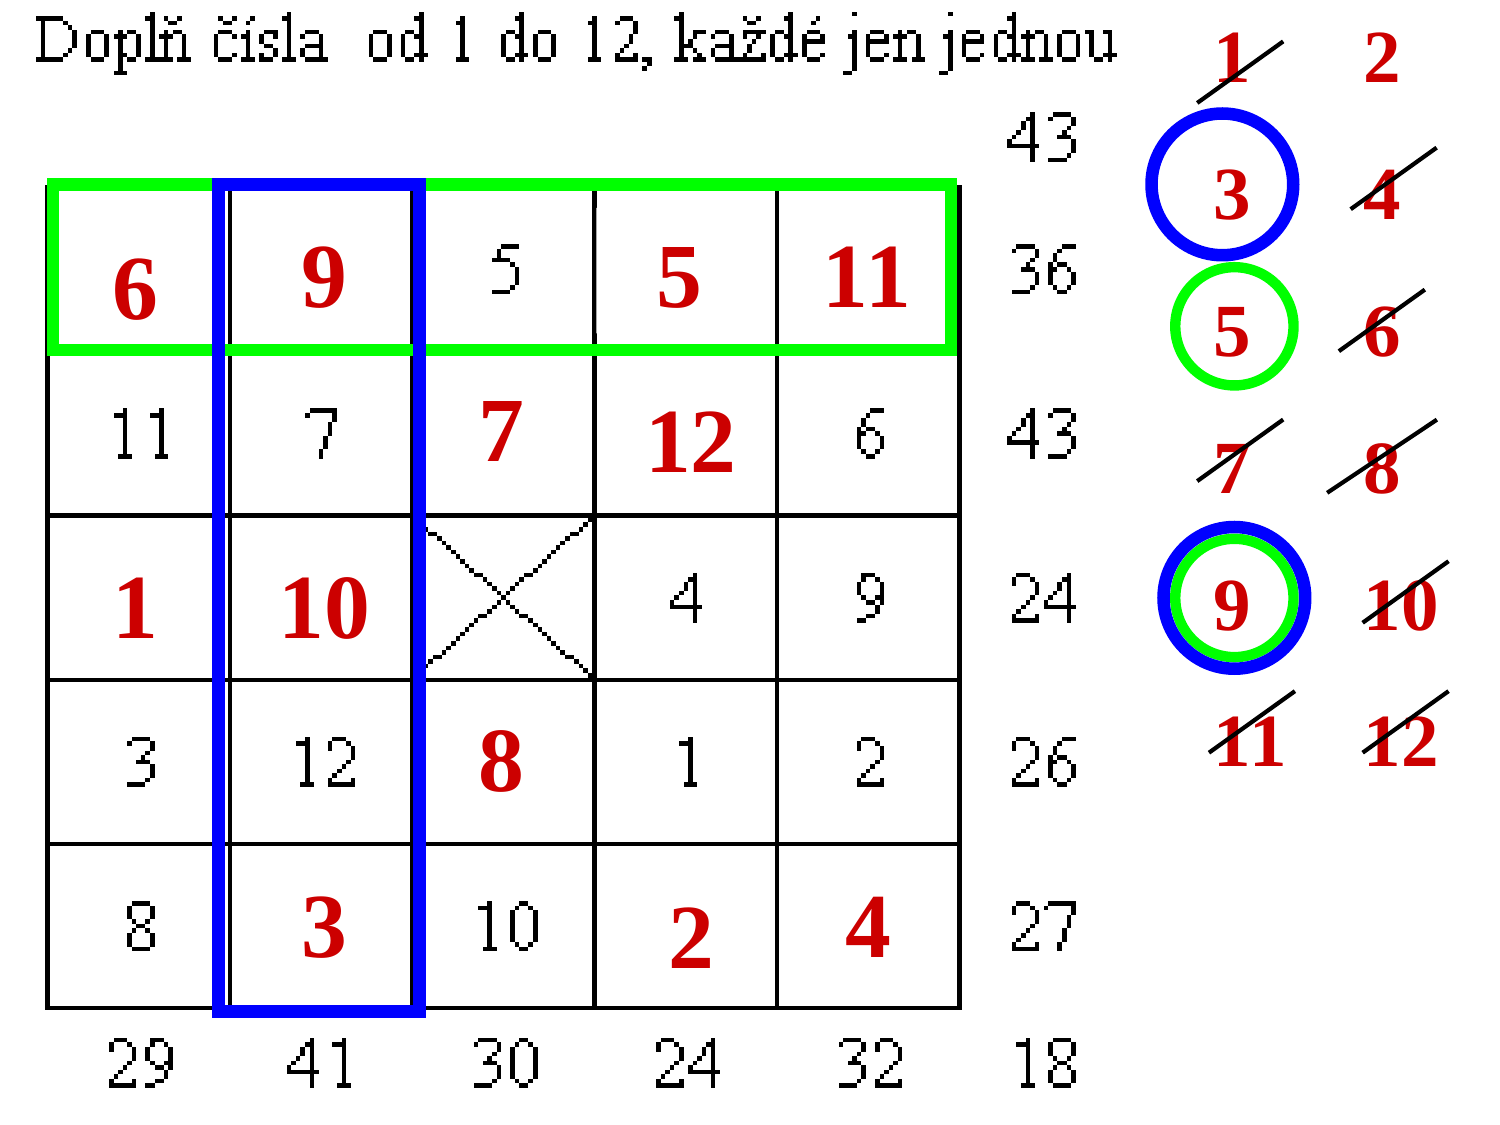

1	2
3	4
5	6
7	8
9	10
11	12
1
4
?
9
5
3
2
?
11
6
?
7
?
12
8
?
?
10
?
?